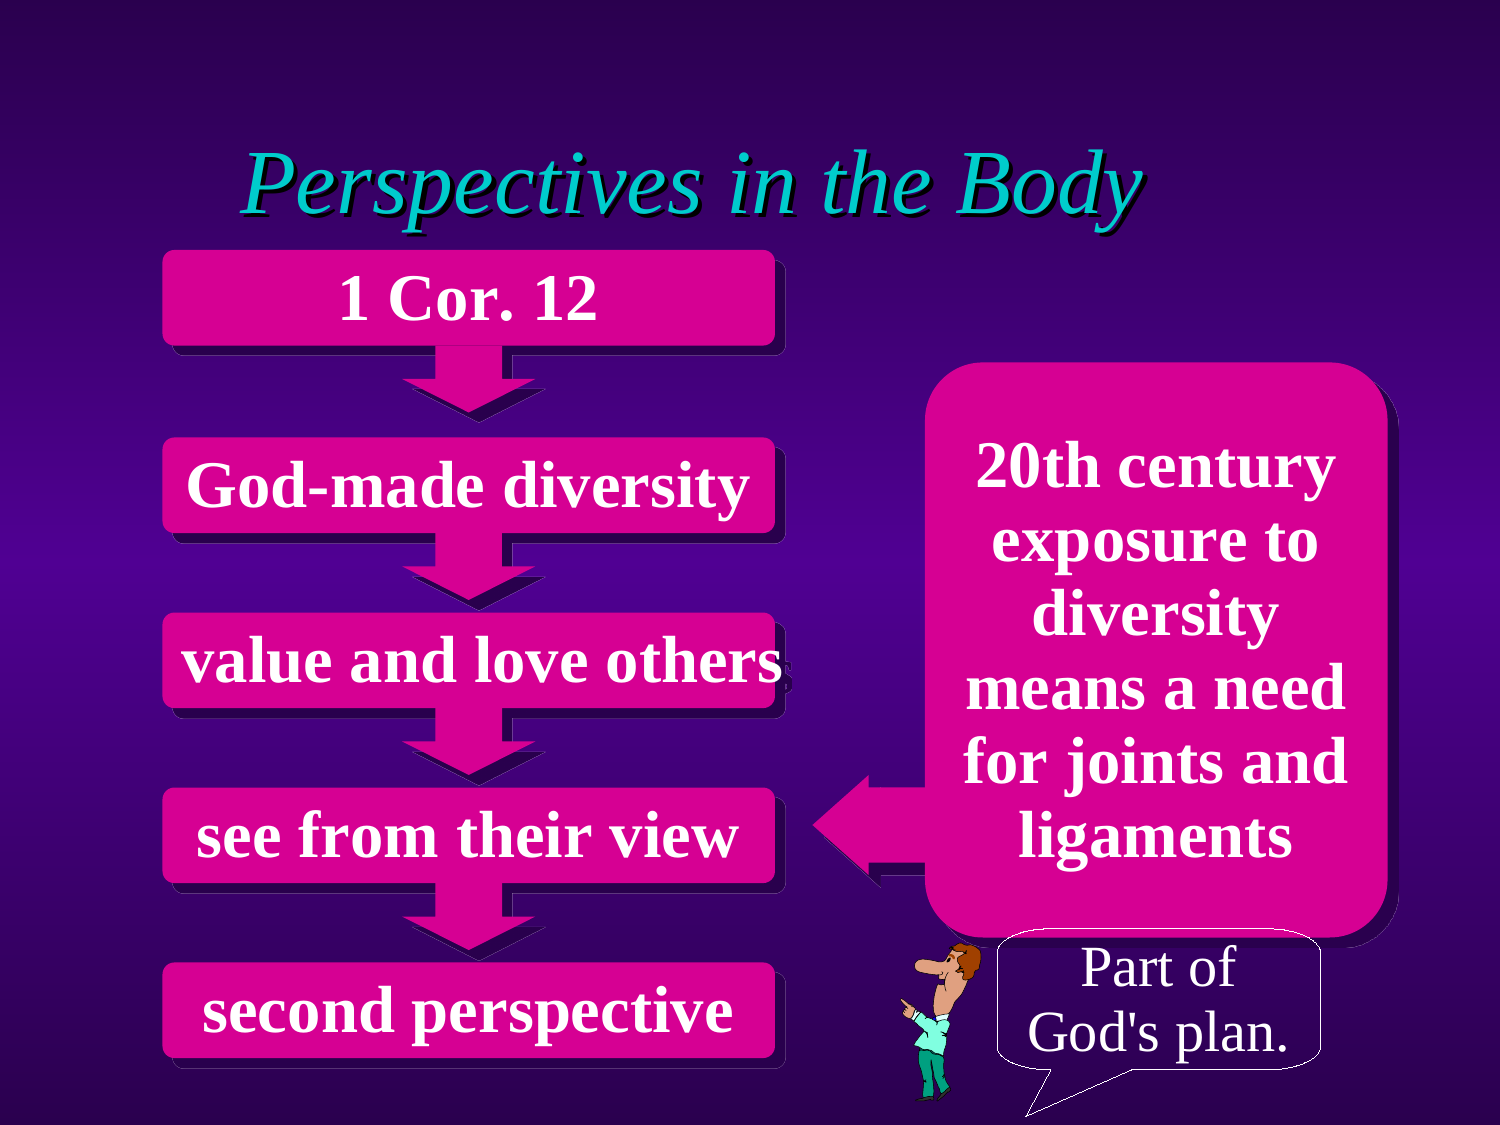

# Perspectives in the Body
1 Cor. 12
God-made diversity
20th century
exposure to
diversity
means a need
for joints and
ligaments
value and love others
see from their view
second perspective
Part of
God's plan.